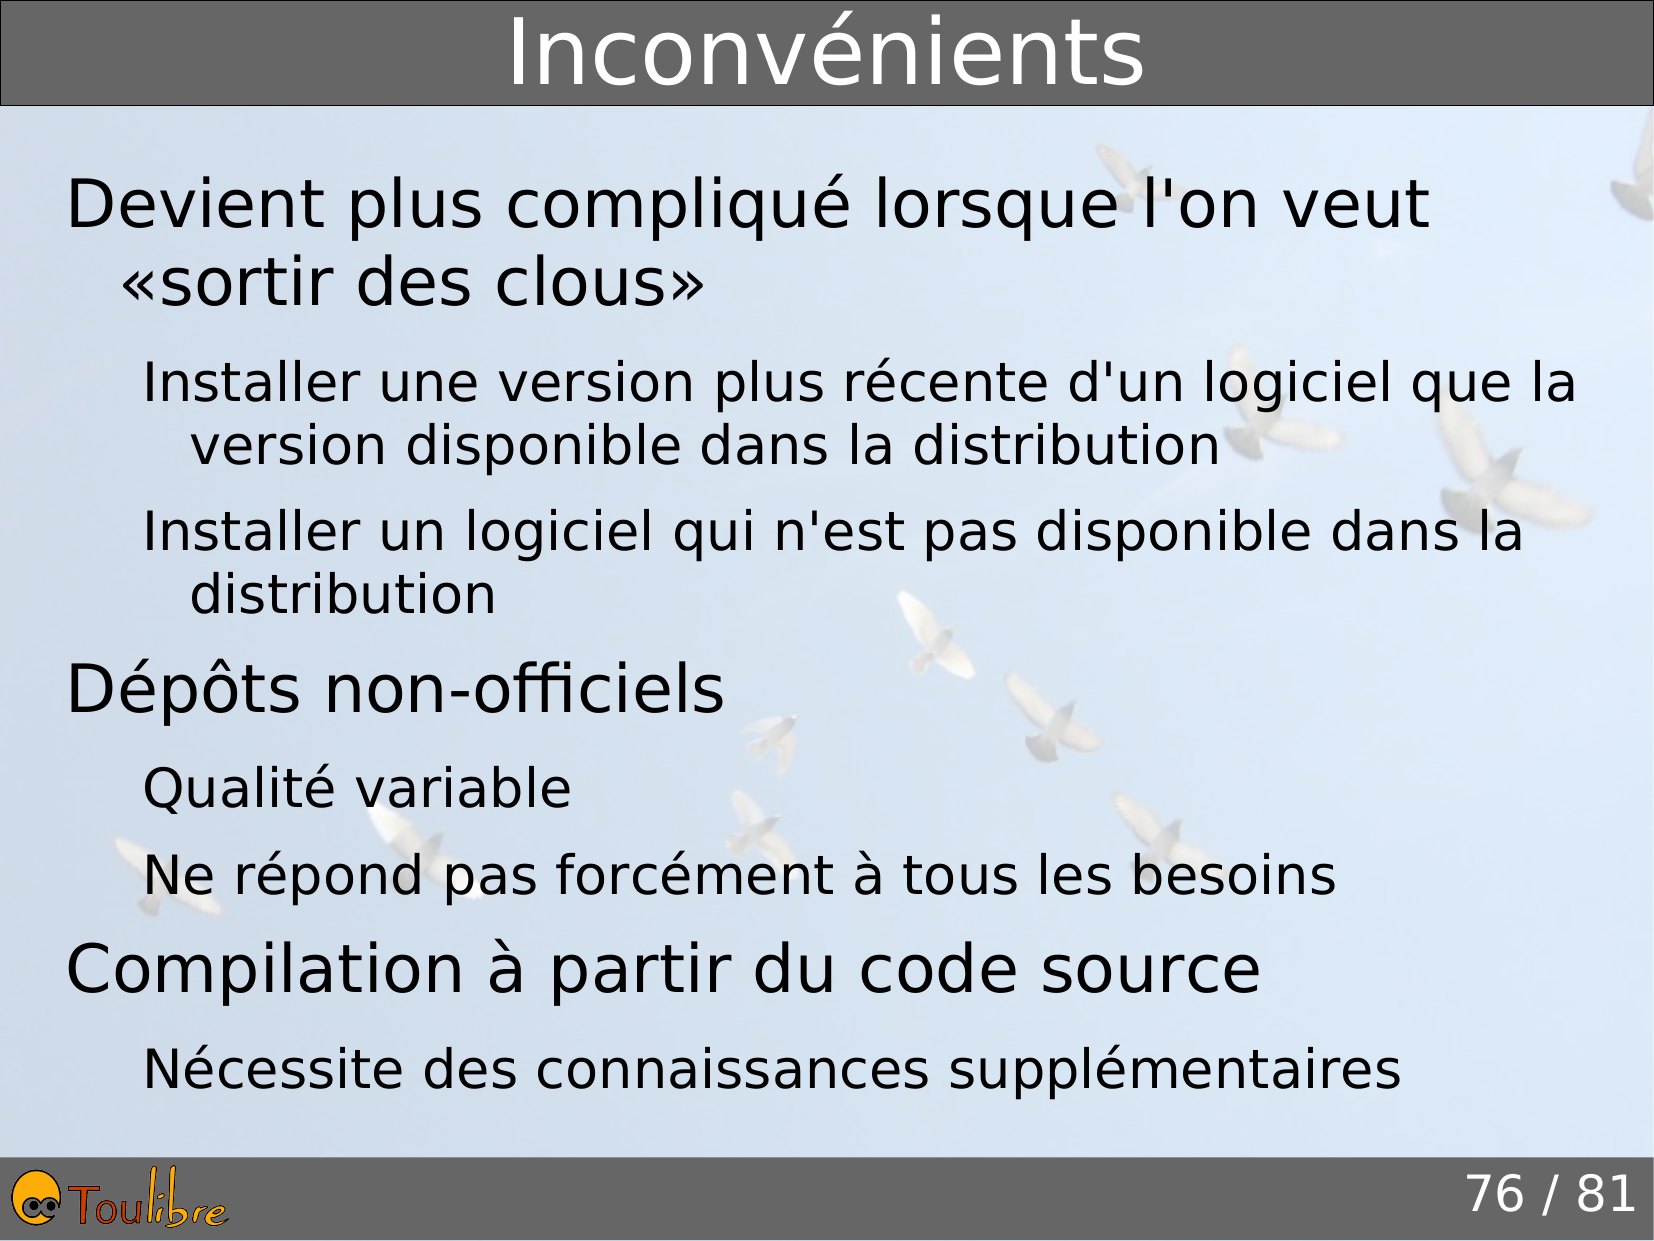

# Inconvénients
Devient plus compliqué lorsque l'on veut «sortir des clous»
Installer une version plus récente d'un logiciel que la version disponible dans la distribution
Installer un logiciel qui n'est pas disponible dans la distribution
Dépôts non-officiels
Qualité variable
Ne répond pas forcément à tous les besoins
Compilation à partir du code source
Nécessite des connaissances supplémentaires